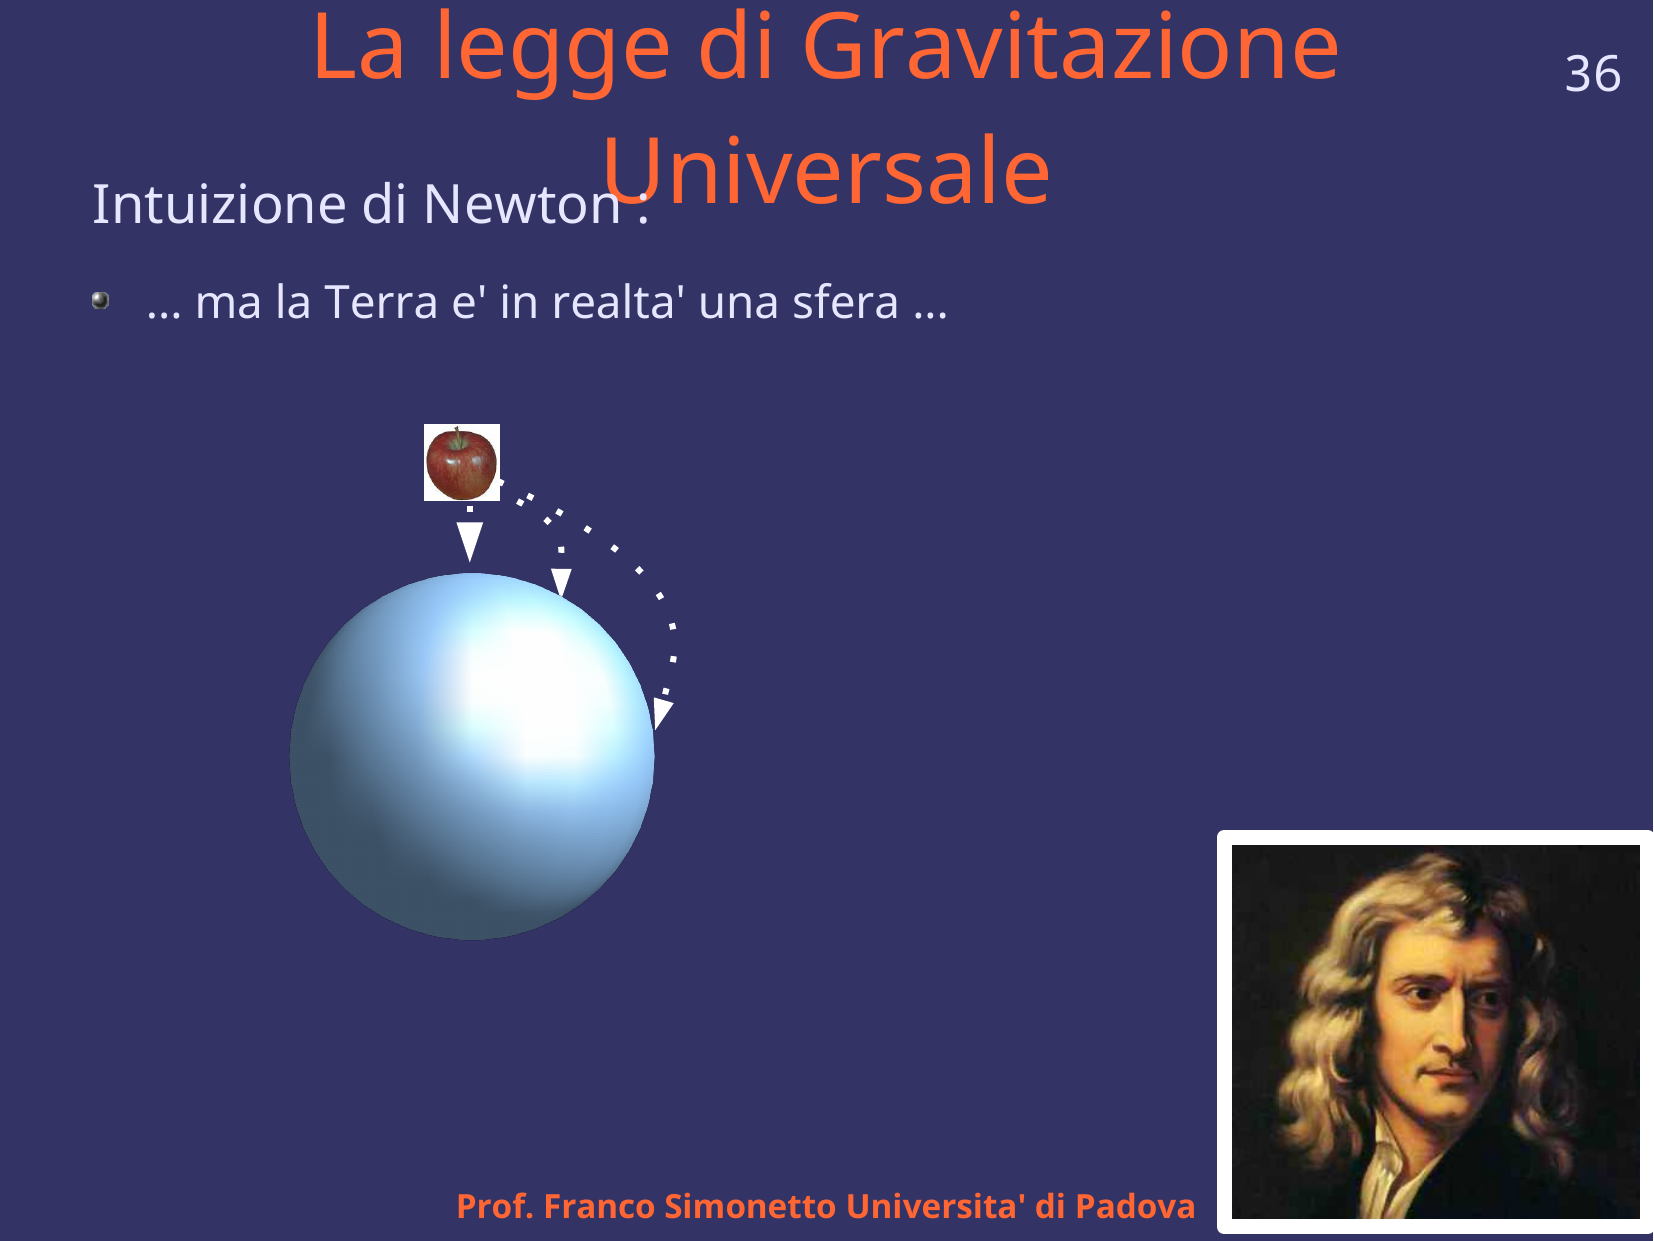

# La legge di Gravitazione Universale
36
Intuizione di Newton :
... ma la Terra e' in realta' una sfera ...